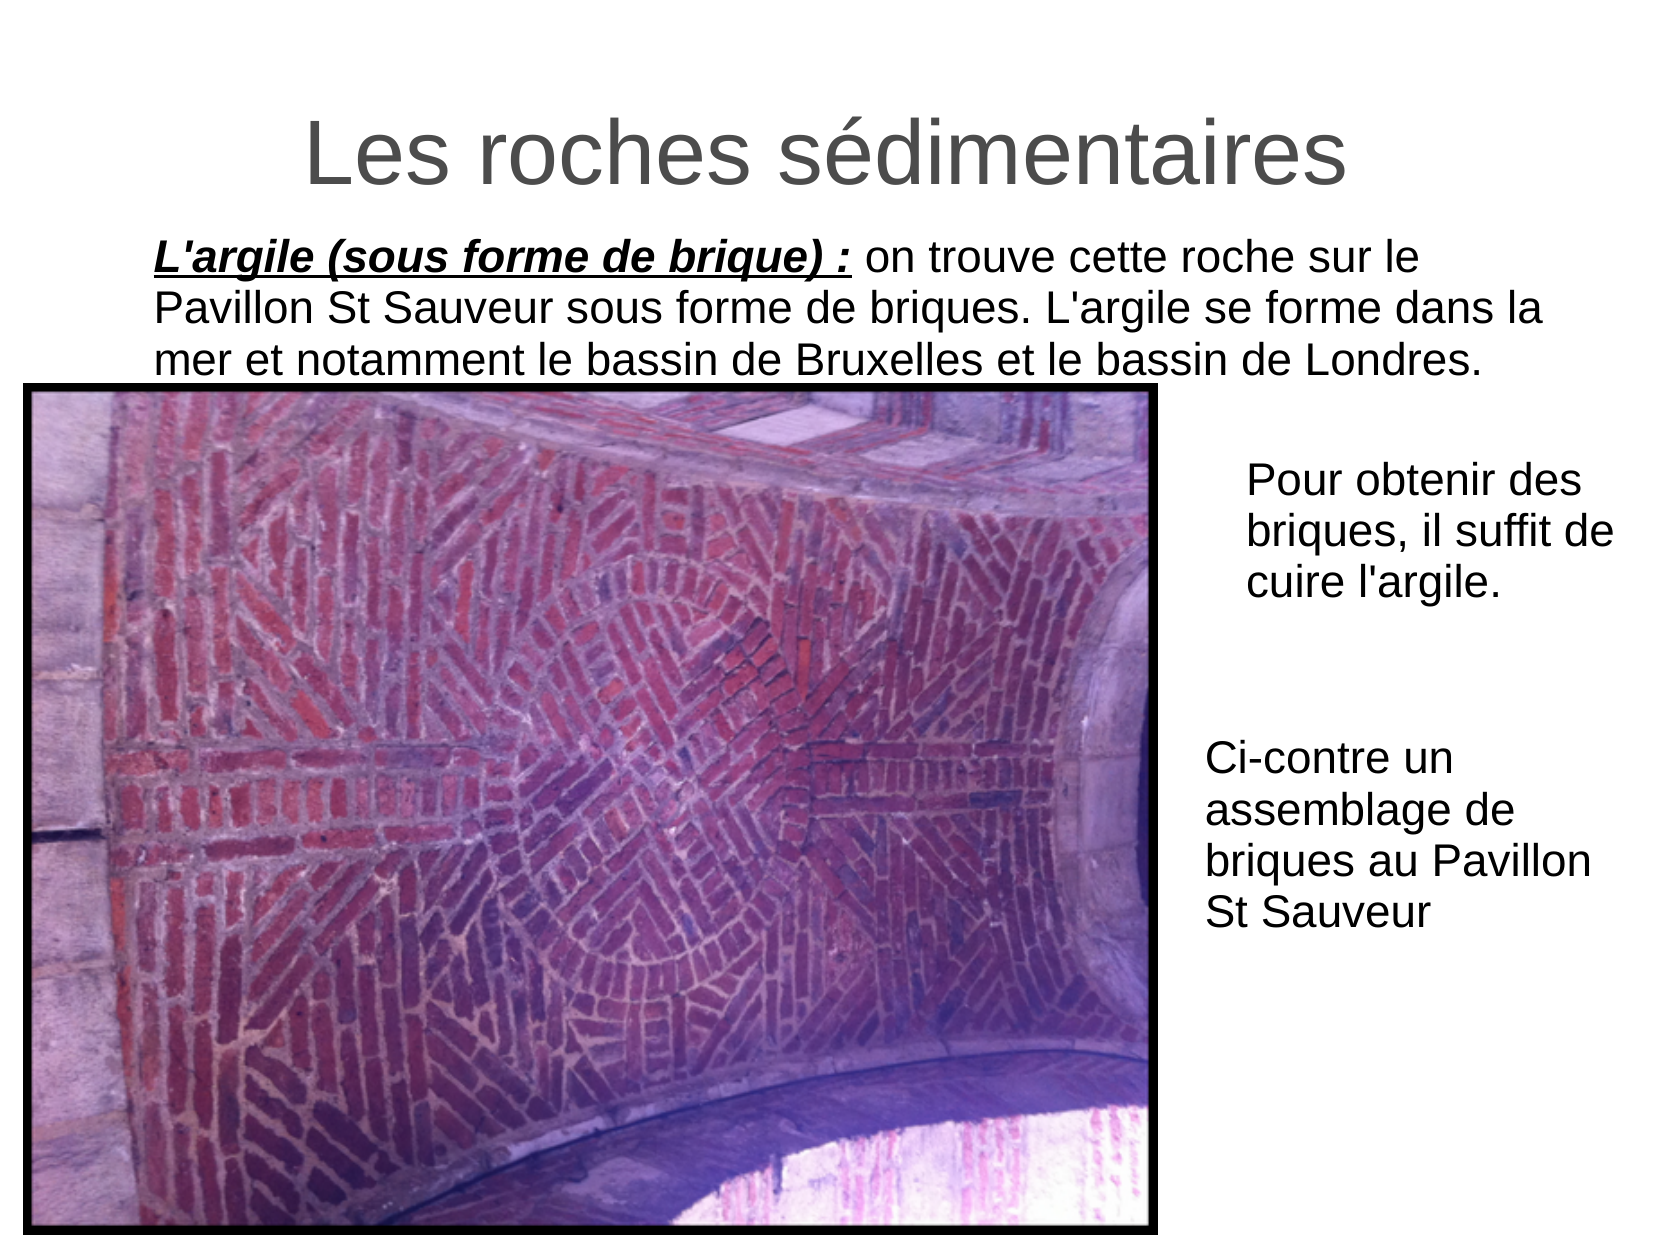

# Les roches sédimentaires
L'argile (sous forme de brique) : on trouve cette roche sur le Pavillon St Sauveur sous forme de briques. L'argile se forme dans la mer et notamment le bassin de Bruxelles et le bassin de Londres.
Pour obtenir des briques, il suffit de cuire l'argile.
Ci-contre un assemblage de briques au Pavillon St Sauveur